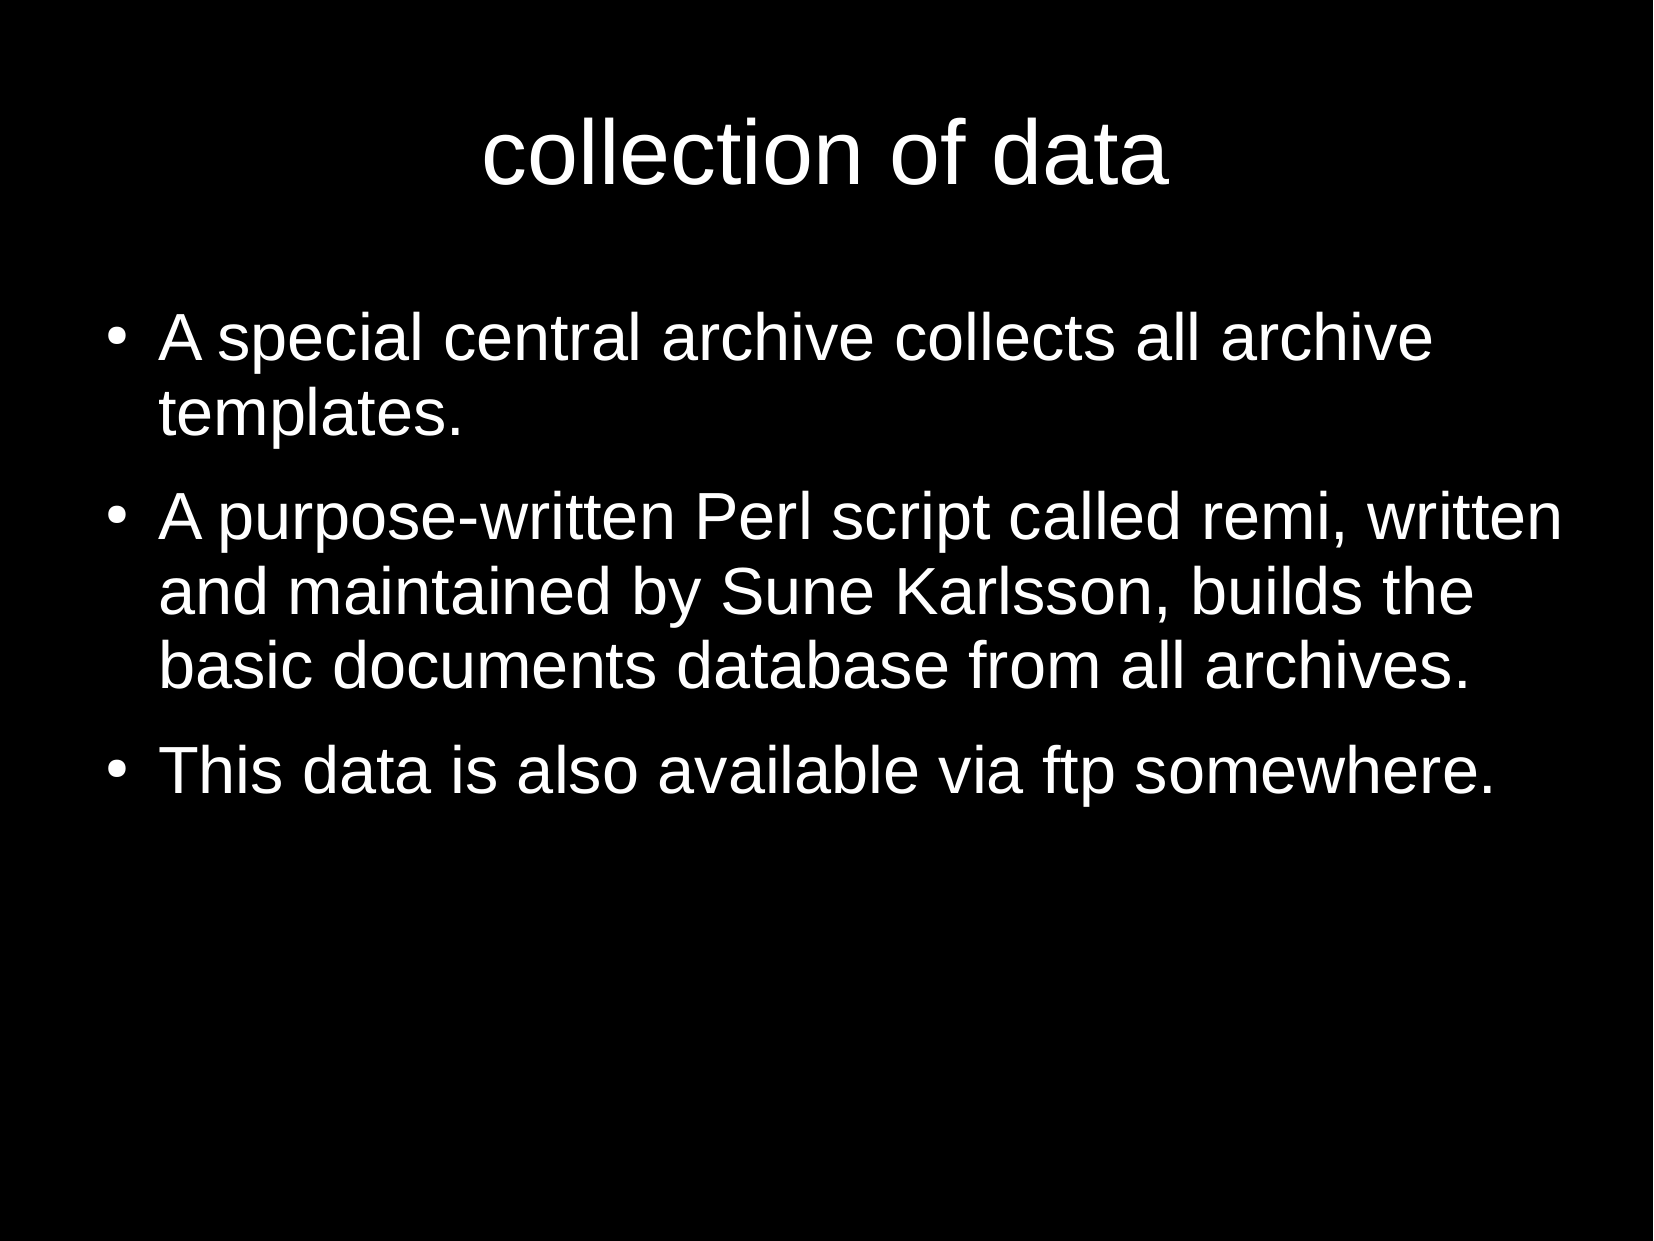

# collection of data
A special central archive collects all archive templates.
A purpose-written Perl script called remi, written and maintained by Sune Karlsson, builds the basic documents database from all archives.
This data is also available via ftp somewhere.